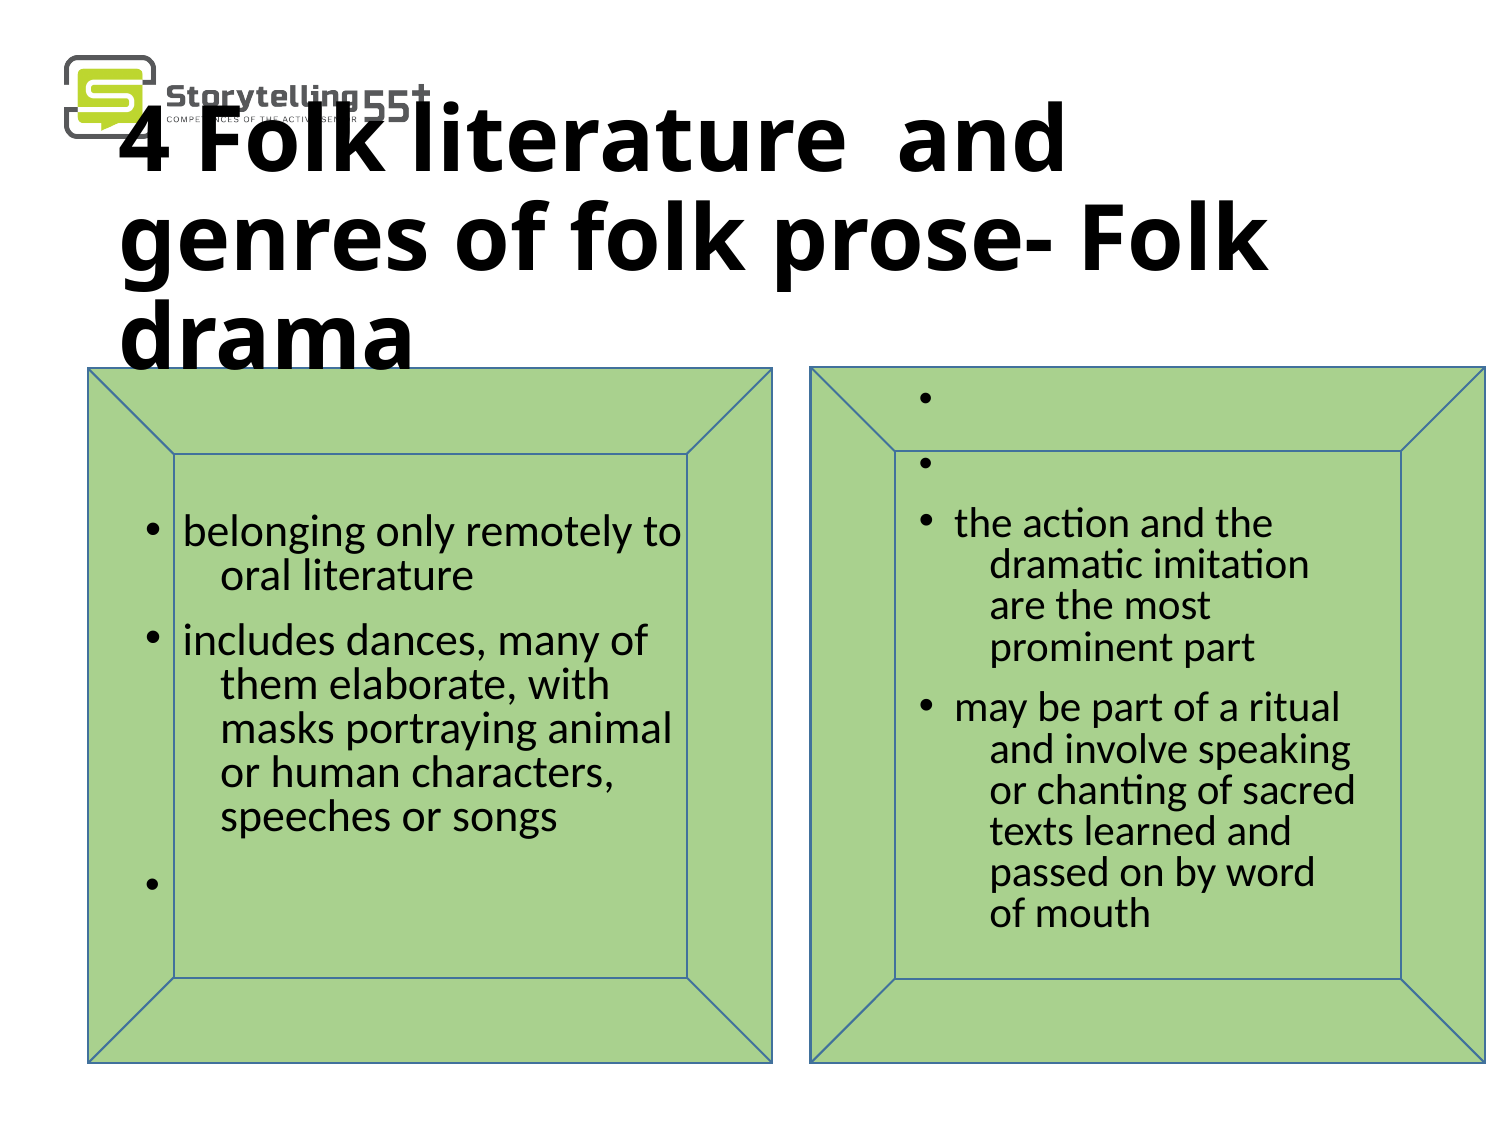

# 4 Folk literature and genres of folk prose- Folk drama
the action and the dramatic imitation are the most prominent part
may be part of a ritual and involve speaking or chanting of sacred texts learned and passed on by word of mouth
belonging only remotely to oral literature
includes dances, many of them elaborate, with masks portraying animal or human characters, speeches or songs